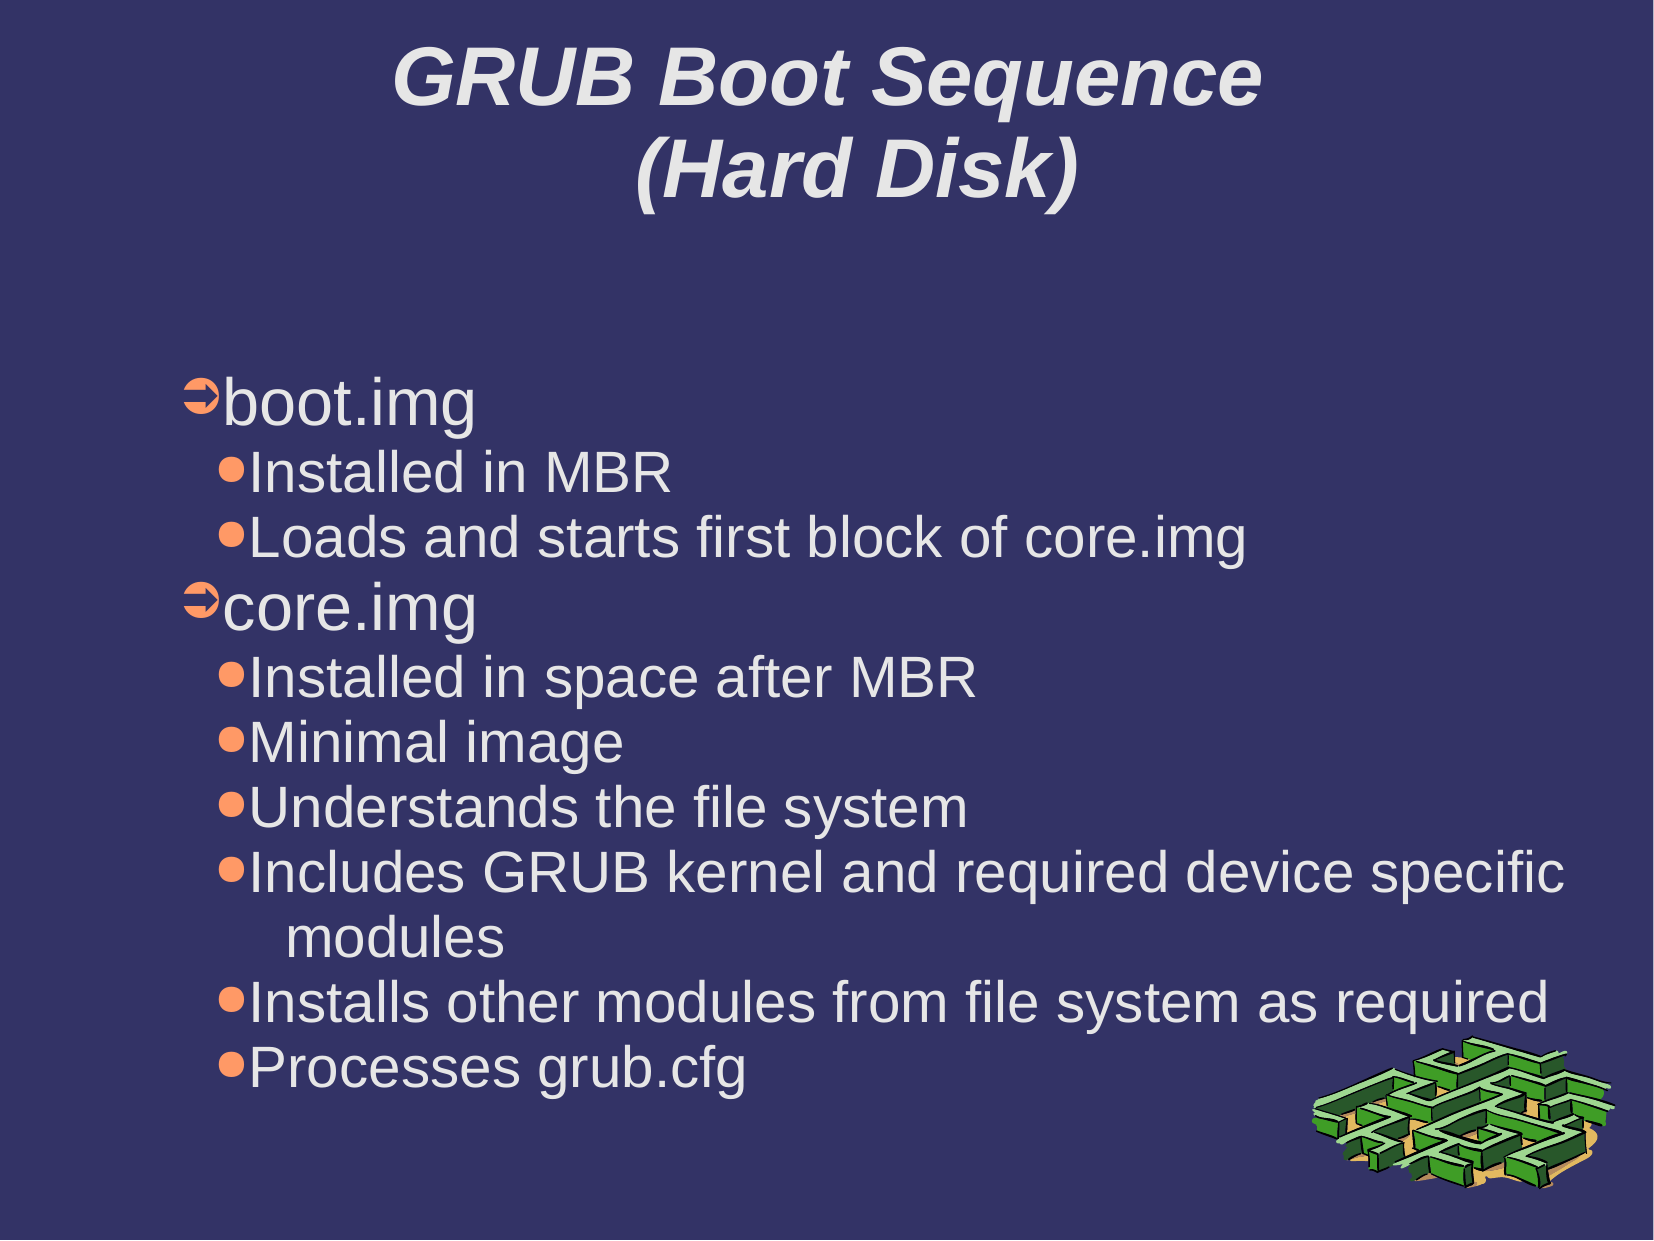

# GRUB Boot Sequence (Hard Disk)
boot.img
Installed in MBR
Loads and starts first block of core.img
core.img
Installed in space after MBR
Minimal image
Understands the file system
Includes GRUB kernel and required device specific
modules
Installs other modules from file system as required
Processes grub.cfg